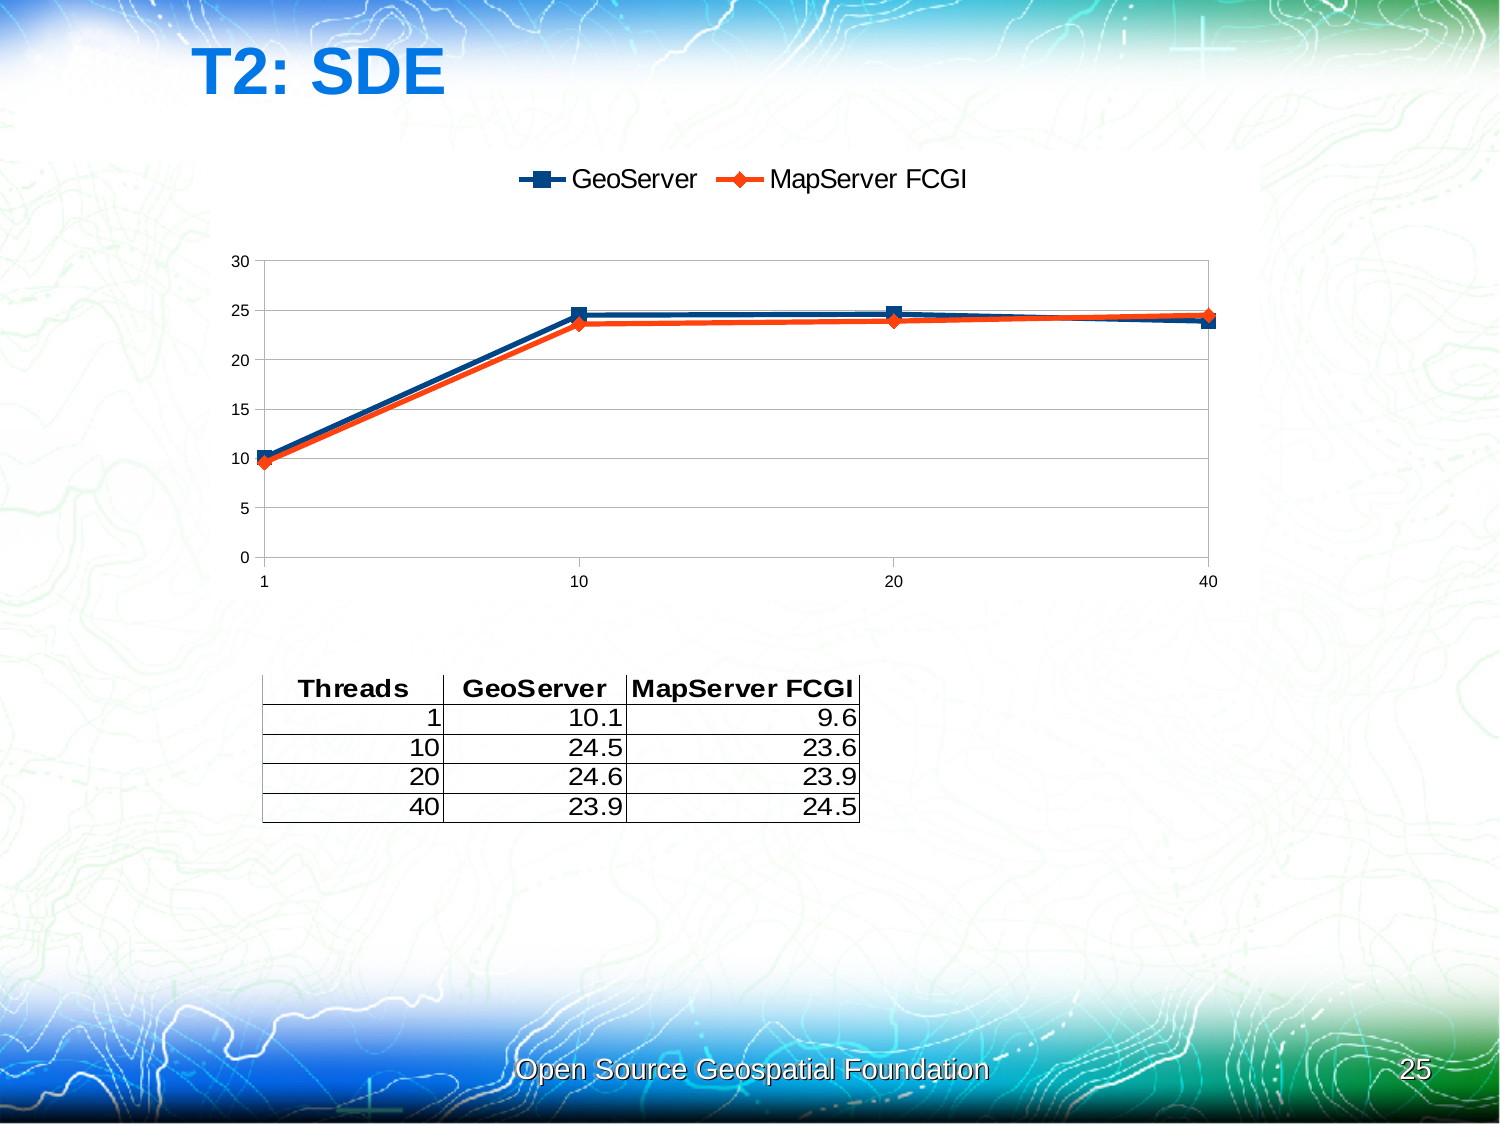

# T2: SDE
### Chart
| Category | GeoServer | MapServer FCGI |
|---|---|---|
| 1 | 10.1 | 9.6 |
| 10 | 24.5 | 23.6 |
| 20 | 24.6 | 23.9 |
| 40 | 23.9 | 24.5 |Open Source Geospatial Foundation
25